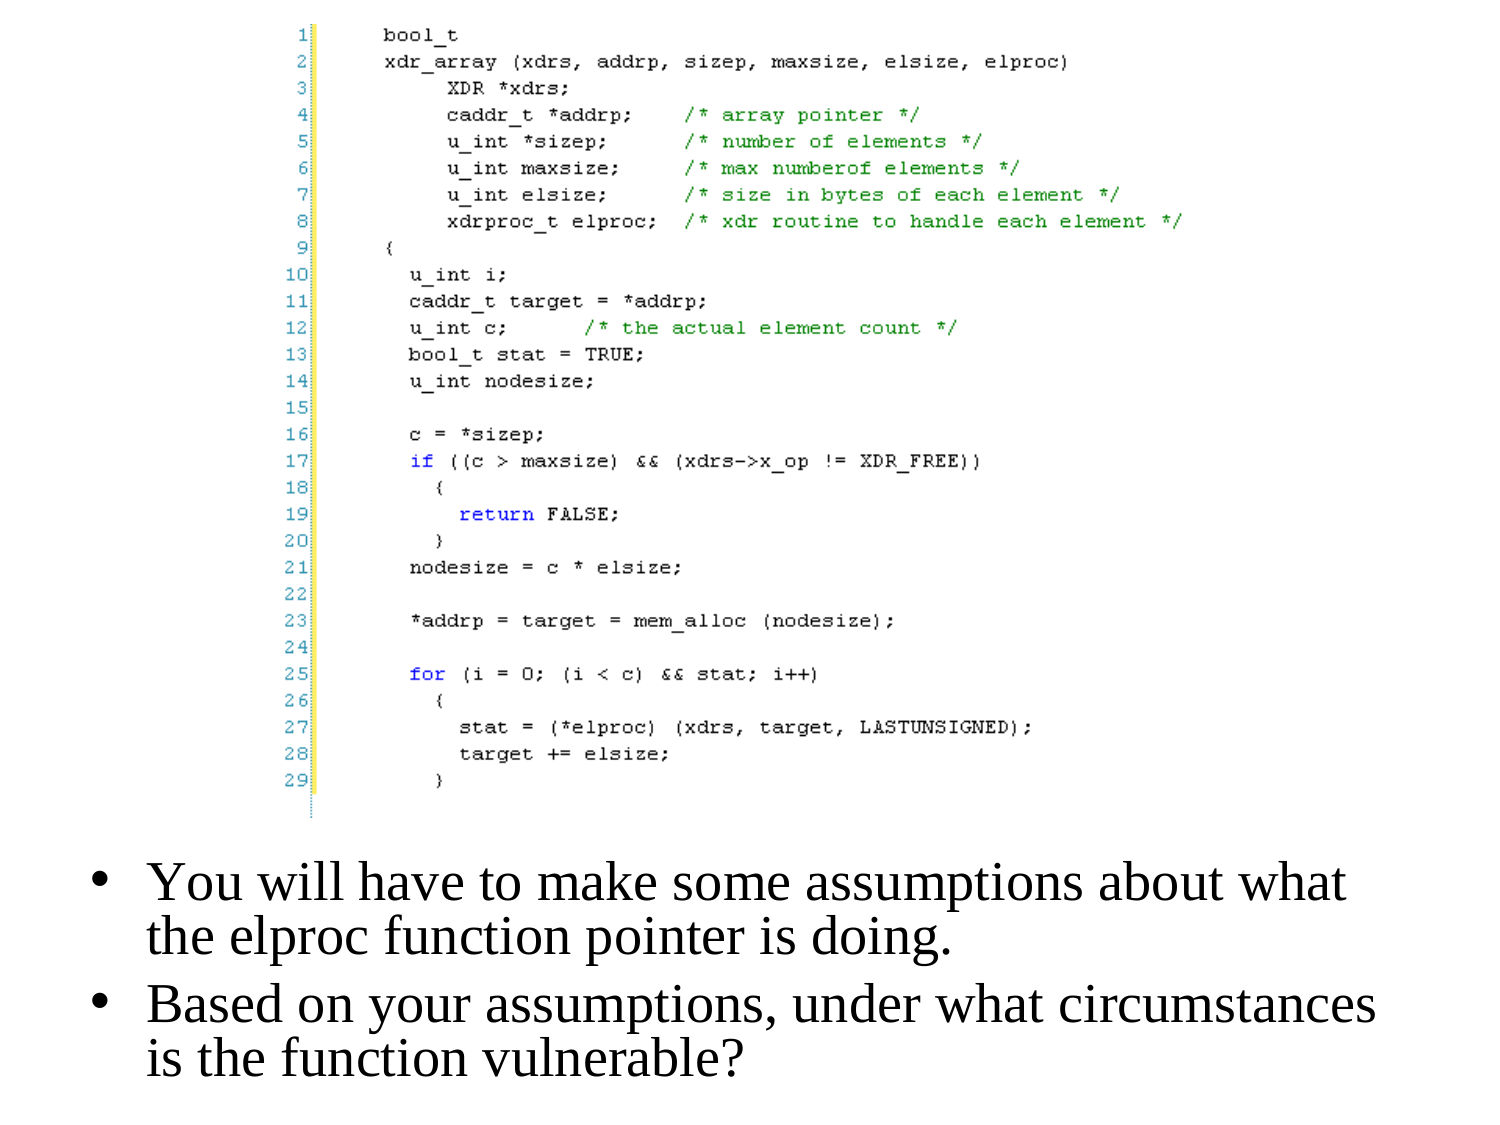

# You will have to make some assumptions about what the elproc function pointer is doing.
Based on your assumptions, under what circumstances is the function vulnerable?